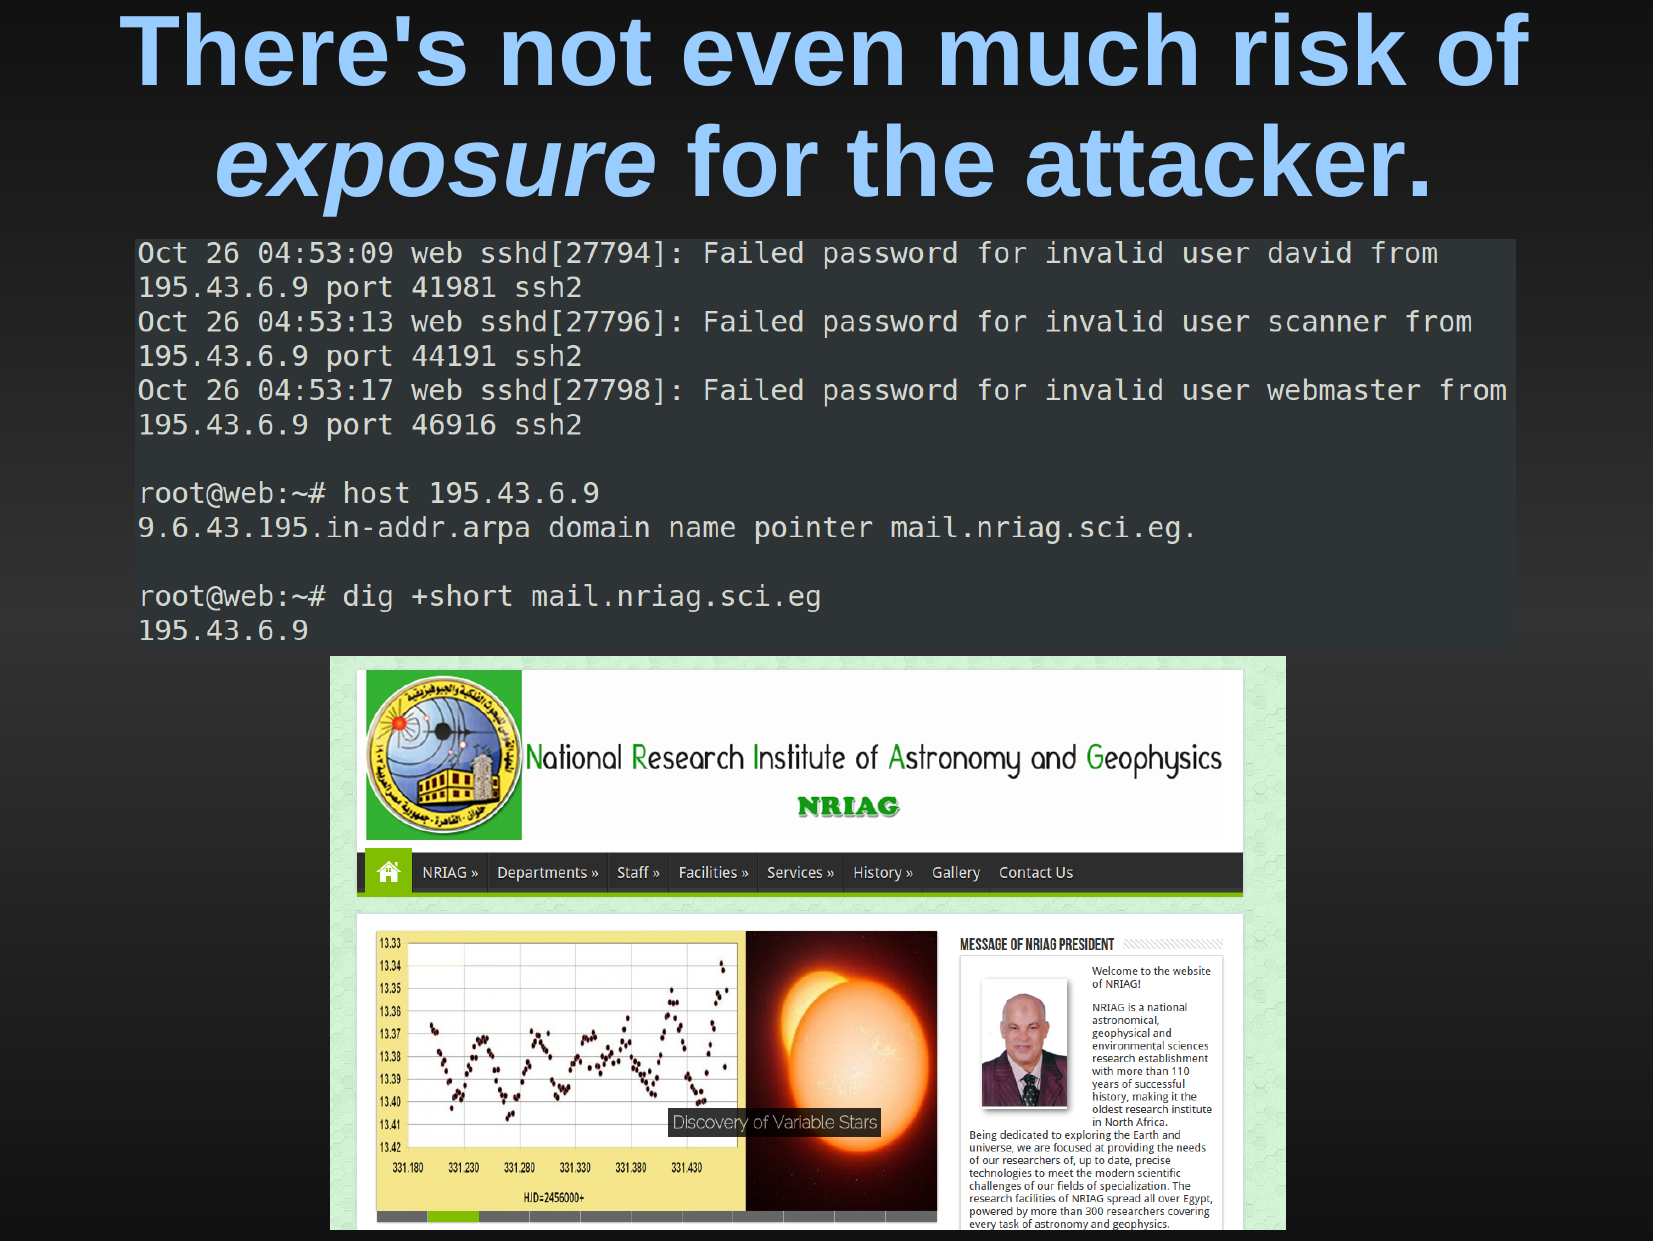

# There's not even much risk of exposure for the attacker.